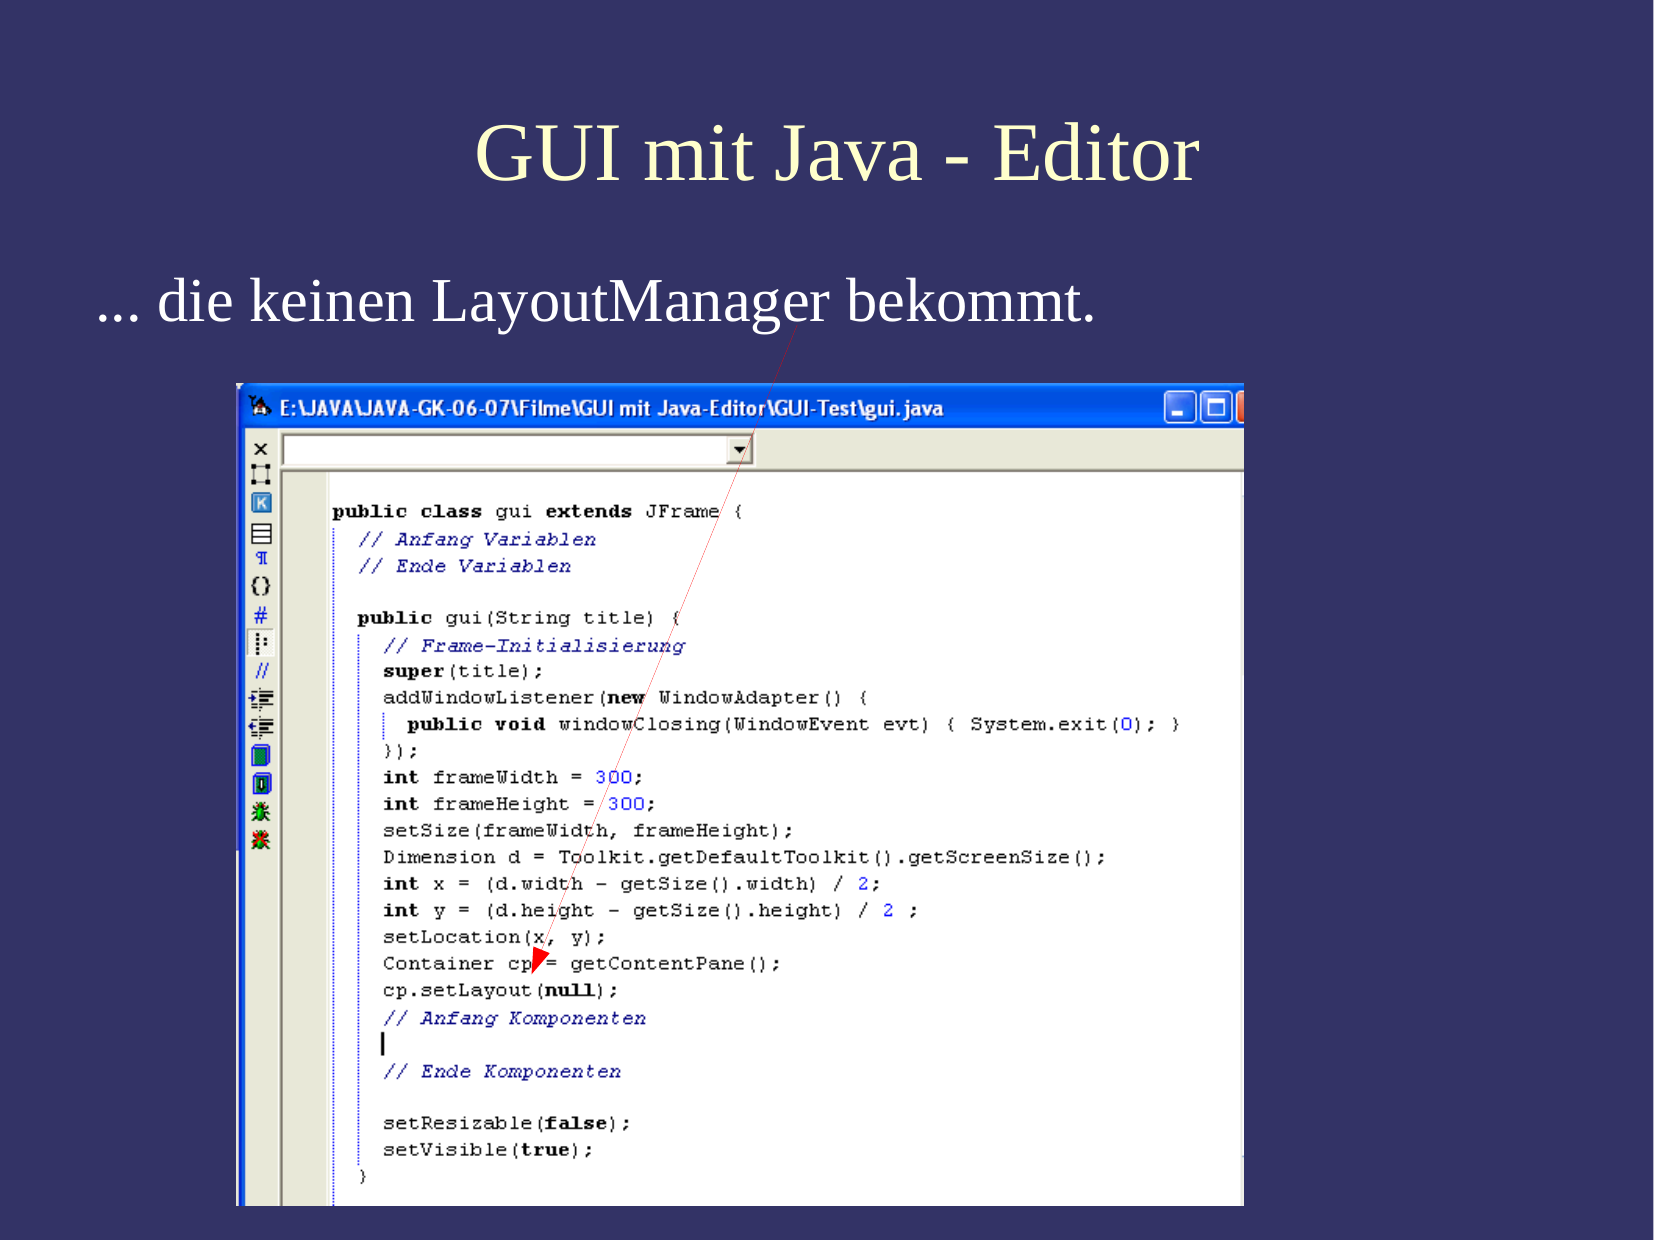

# GUI mit Java - Editor
... die keinen LayoutManager bekommt.